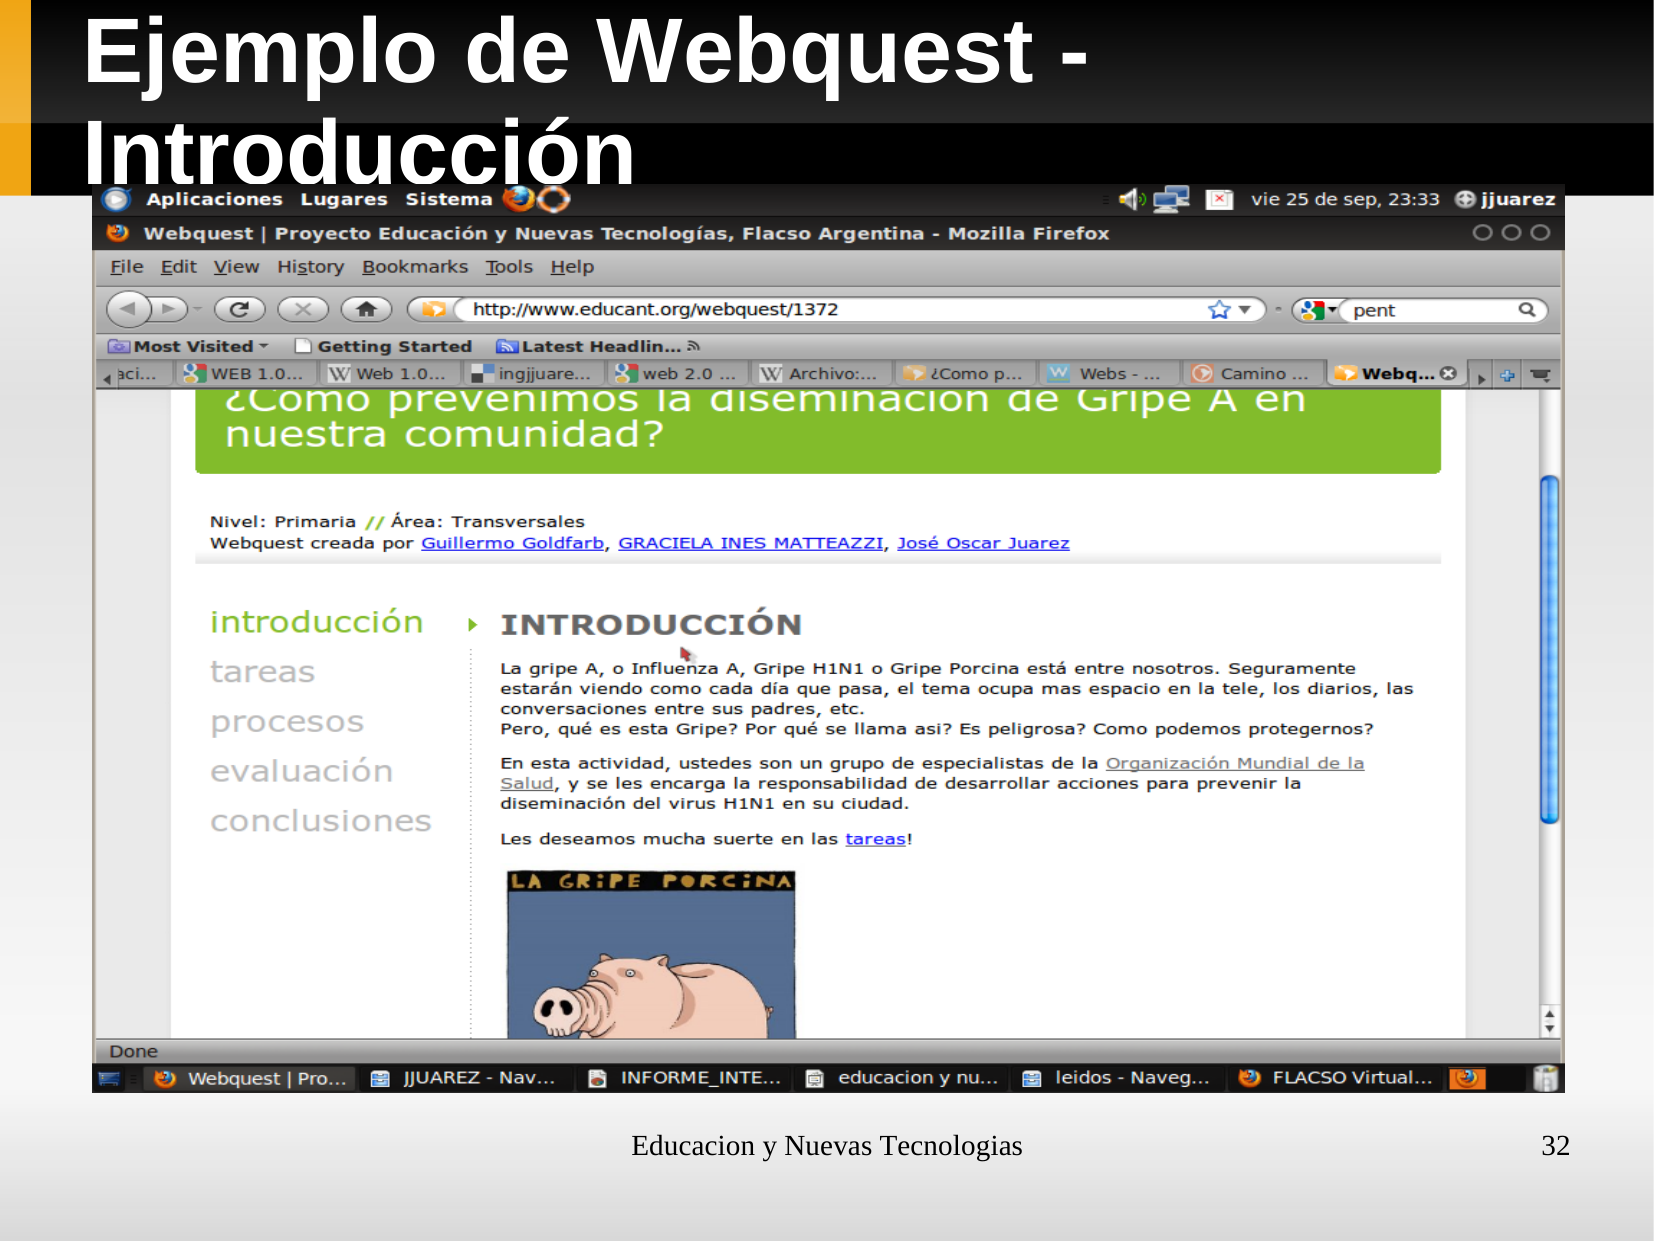

# Ejemplo de Webquest - Introducción
Educacion y Nuevas Tecnologias
32